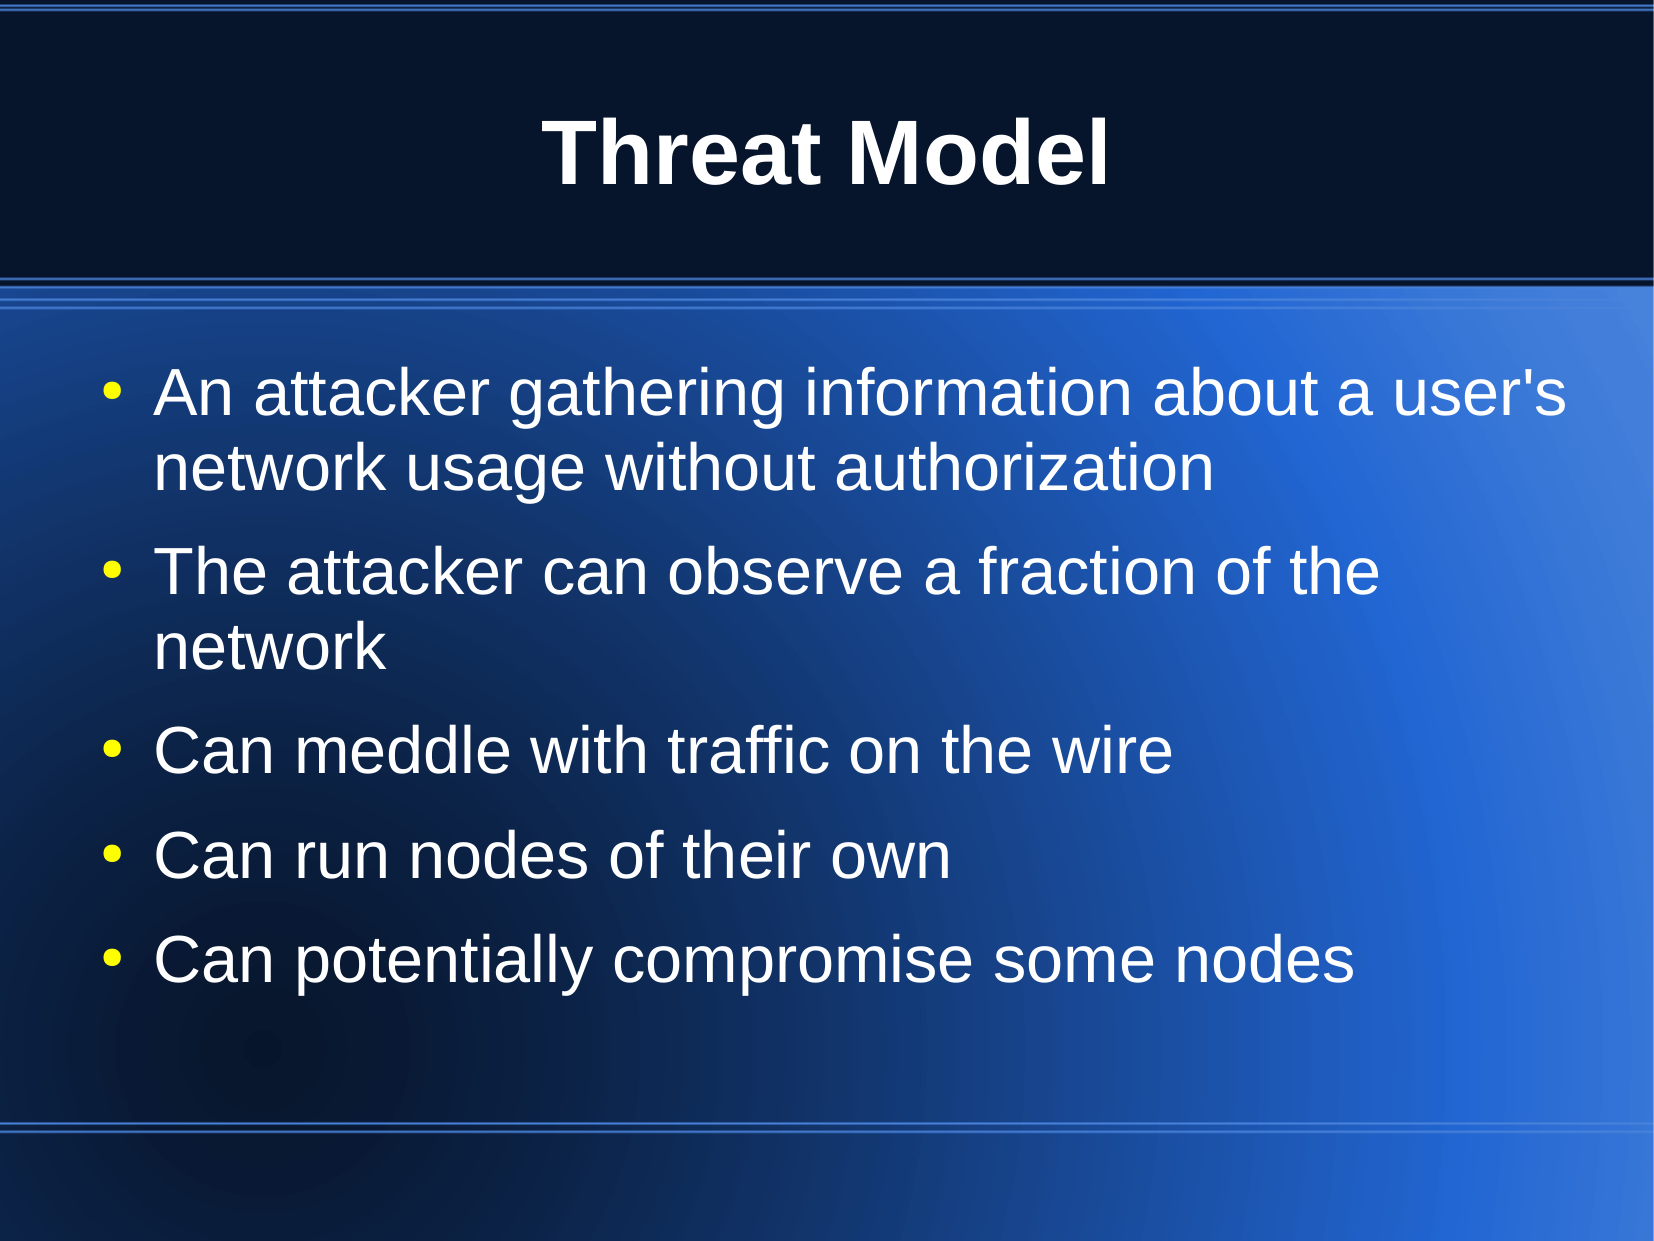

# Threat Model
An attacker gathering information about a user's network usage without authorization
The attacker can observe a fraction of the network
Can meddle with traffic on the wire
Can run nodes of their own
Can potentially compromise some nodes